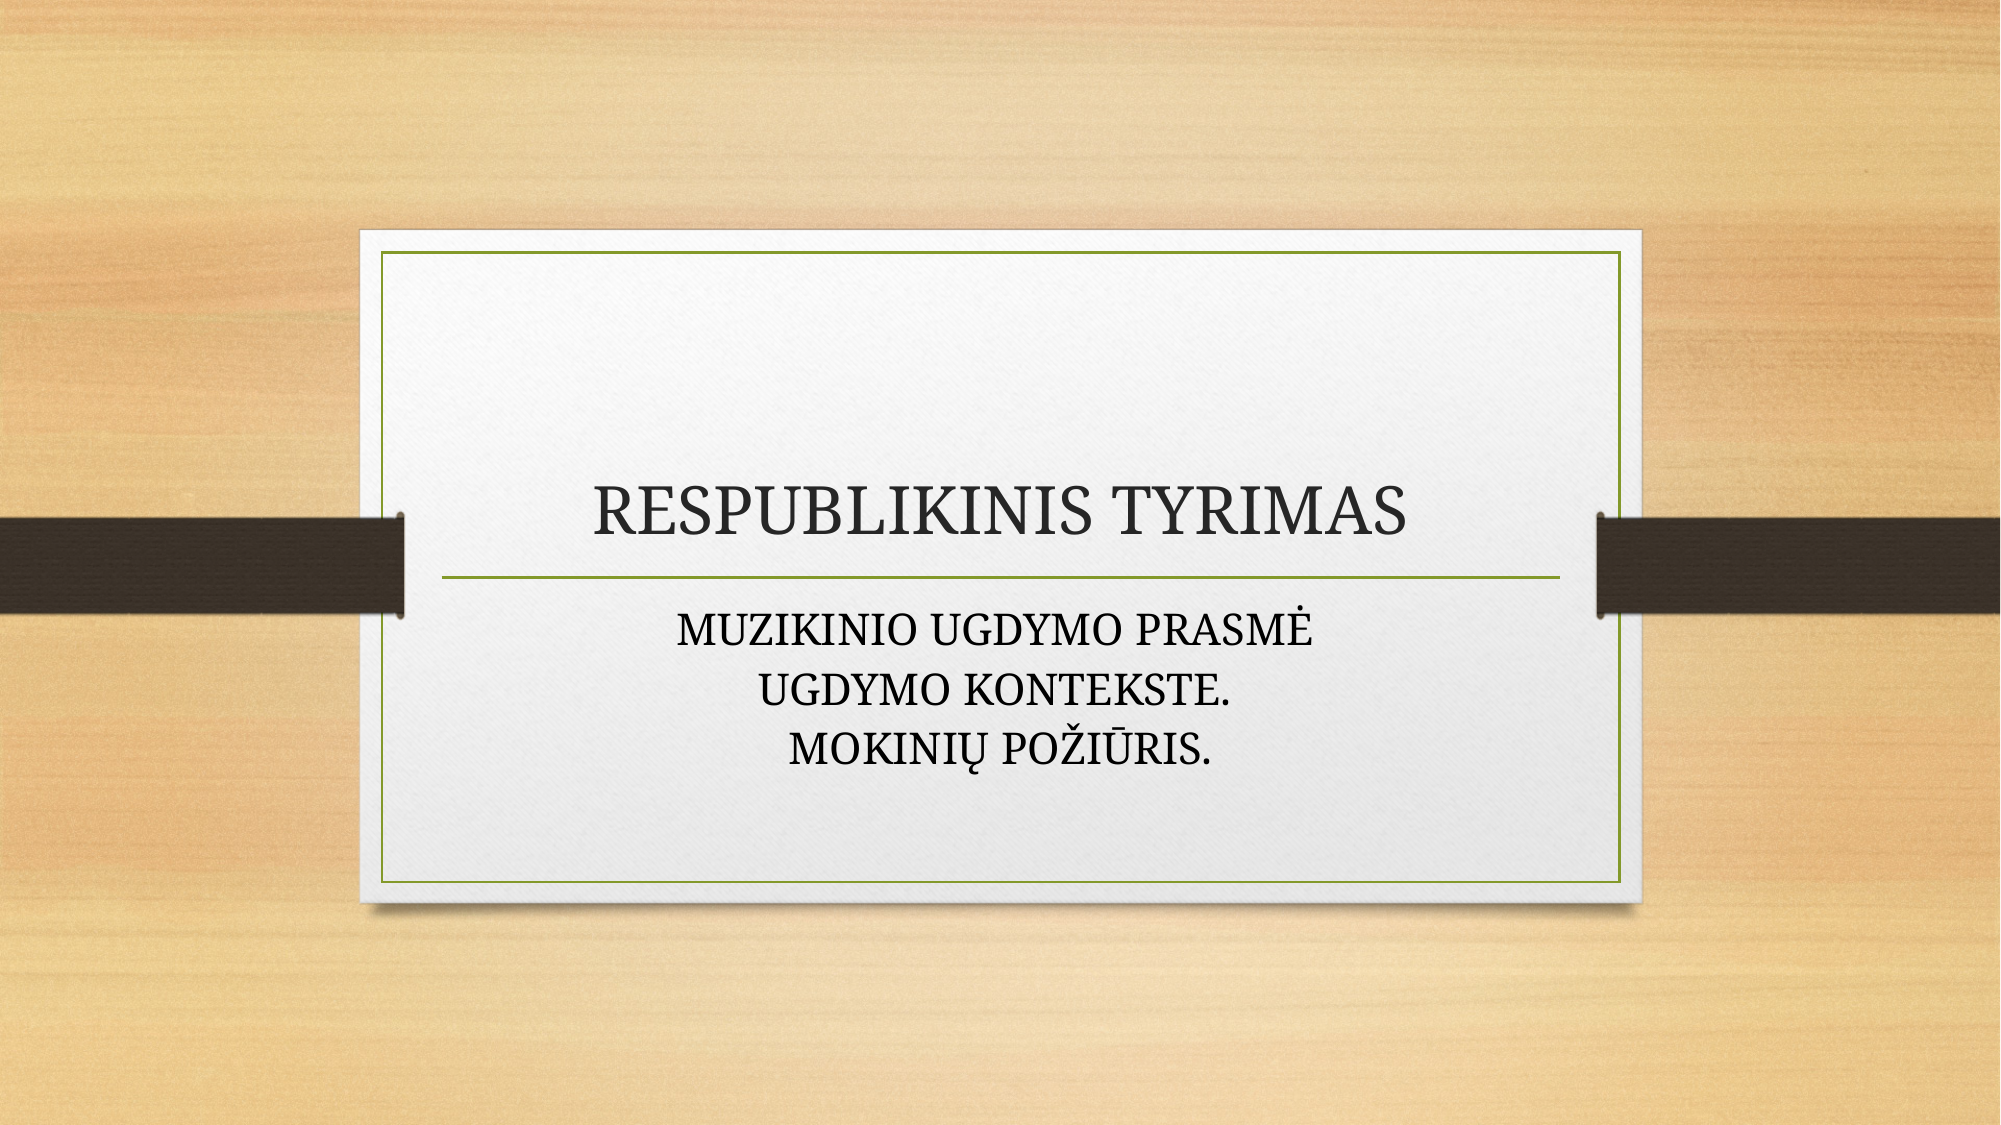

# RESPUBLIKINIS TYRIMAS
MUZIKINIO UGDYMO PRASMĖ
UGDYMO KONTEKSTE.
MOKINIŲ POŽIŪRIS.